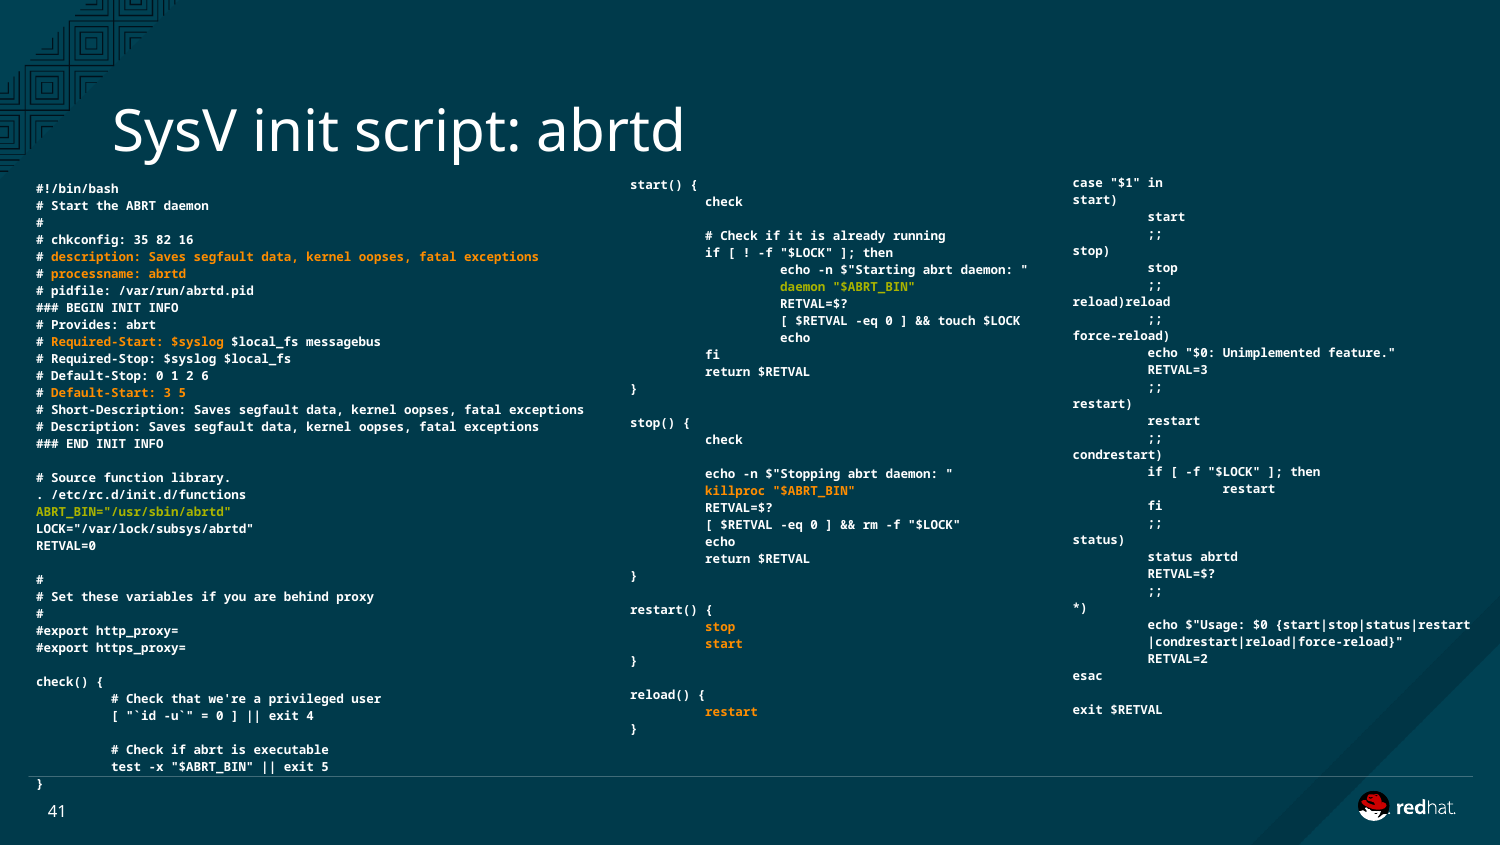

# SysV init script: abrtd
case "$1" in
start)
	start
	;;
stop)
	stop
	;;
reload)reload
	;;
force-reload)
	echo "$0: Unimplemented feature."
	RETVAL=3
	;;
restart)
	restart
	;;
condrestart)
	if [ -f "$LOCK" ]; then
		restart
	fi
	;;
status)
	status abrtd
	RETVAL=$?
	;;
*)
	echo $"Usage: $0 {start|stop|status|restart
	|condrestart|reload|force-reload}"
	RETVAL=2
esac
exit $RETVAL
start() {
	check
	# Check if it is already running
	if [ ! -f "$LOCK" ]; then
		echo -n $"Starting abrt daemon: "
		daemon "$ABRT_BIN"
		RETVAL=$?
		[ $RETVAL -eq 0 ] && touch $LOCK
		echo
	fi
	return $RETVAL
}
stop() {
	check
	echo -n $"Stopping abrt daemon: "
	killproc "$ABRT_BIN"
	RETVAL=$?
	[ $RETVAL -eq 0 ] && rm -f "$LOCK"
	echo
	return $RETVAL
}
restart() {
	stop
	start
}
reload() {
	restart
}
#!/bin/bash
# Start the ABRT daemon
#
# chkconfig: 35 82 16
# description: Saves segfault data, kernel oopses, fatal exceptions
# processname: abrtd
# pidfile: /var/run/abrtd.pid
### BEGIN INIT INFO
# Provides: abrt
# Required-Start: $syslog $local_fs messagebus
# Required-Stop: $syslog $local_fs
# Default-Stop: 0 1 2 6
# Default-Start: 3 5
# Short-Description: Saves segfault data, kernel oopses, fatal exceptions
# Description: Saves segfault data, kernel oopses, fatal exceptions
### END INIT INFO
# Source function library.
. /etc/rc.d/init.d/functions
ABRT_BIN="/usr/sbin/abrtd"
LOCK="/var/lock/subsys/abrtd"
RETVAL=0
#
# Set these variables if you are behind proxy
#
#export http_proxy=
#export https_proxy=
check() {
	# Check that we're a privileged user
	[ "`id -u`" = 0 ] || exit 4
	# Check if abrt is executable
	test -x "$ABRT_BIN" || exit 5
}
41